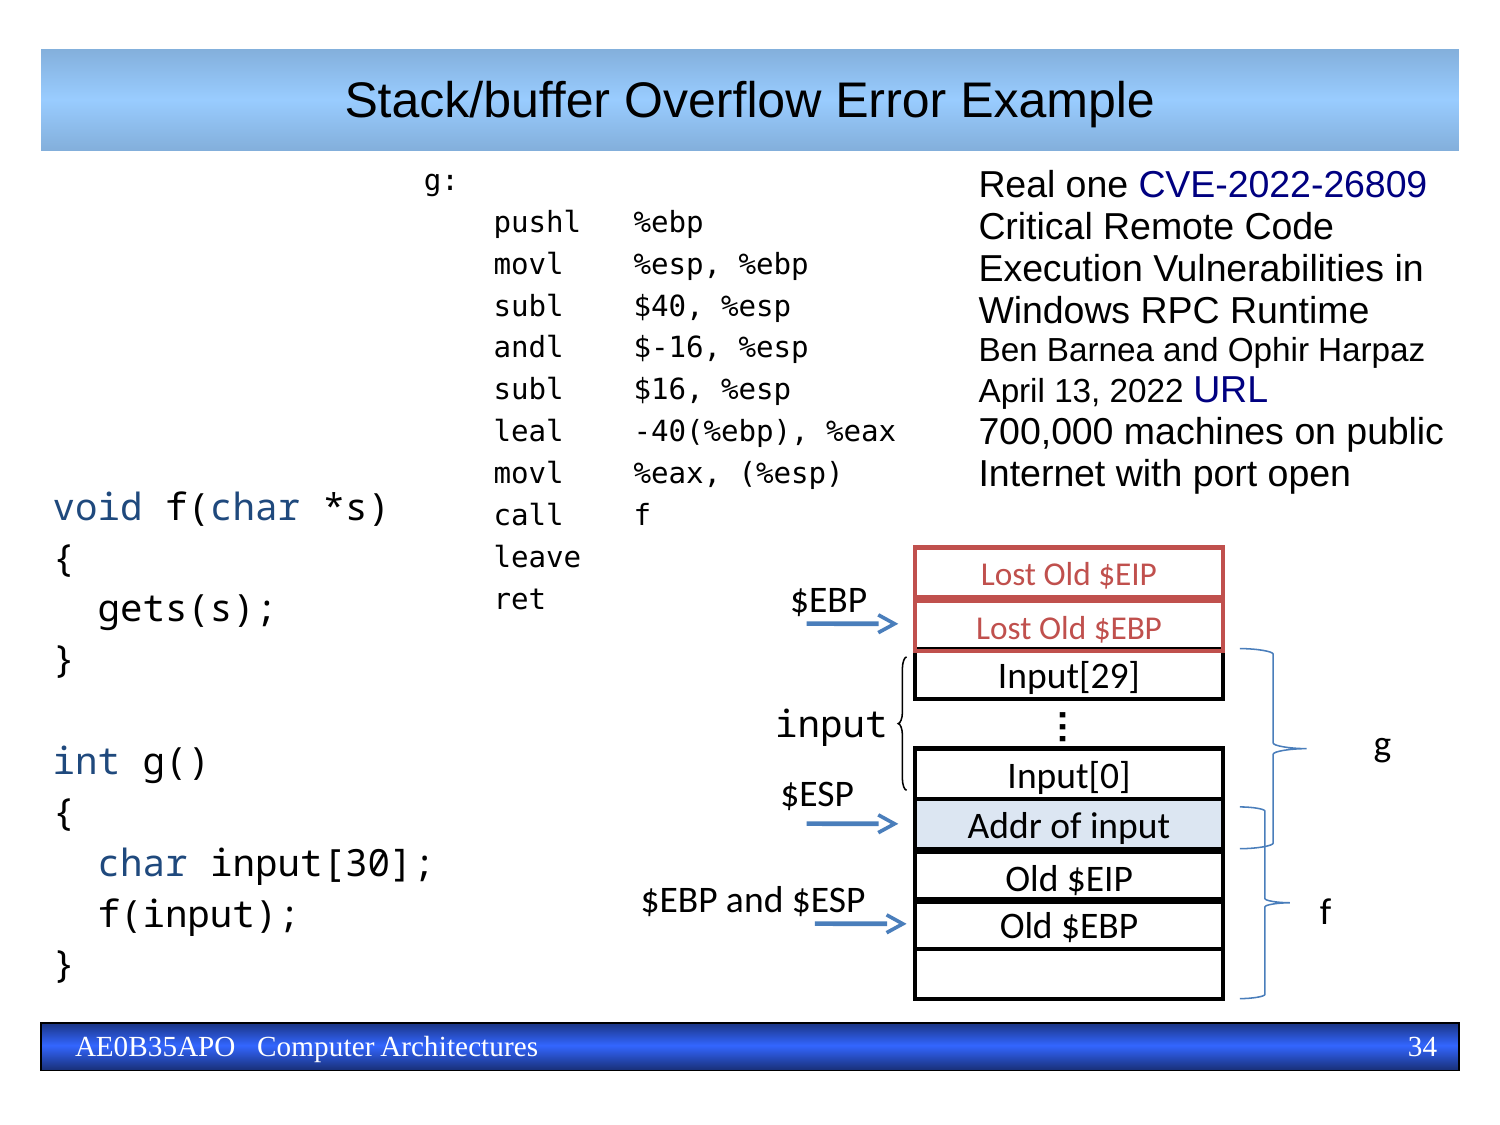

# Stack/buffer Overflow Error Example
Real one CVE-2022-26809
Critical Remote Code Execution Vulnerabilities in Windows RPC Runtime
Ben Barnea and Ophir Harpaz
April 13, 2022 URL
700,000 machines on public Internet with port open
g:
 pushl %ebp
 movl %esp, %ebp
 subl $40, %esp
 andl $-16, %esp
 subl $16, %esp
 leal -40(%ebp), %eax
 movl %eax, (%esp)
 call f
 leave
 ret
void f(char *s)
{
 gets(s);
}
int g()
{
 char input[30];
 f(input);
}
Lost Old $EIP
$EBP
Lost Old $EBP
Input[29]
…
input
g
Input[0]
$ESP
Addr of input
Old $EIP
$EBP and $ESP
f
Old $EBP
AE0B35APO Computer Architectures
34